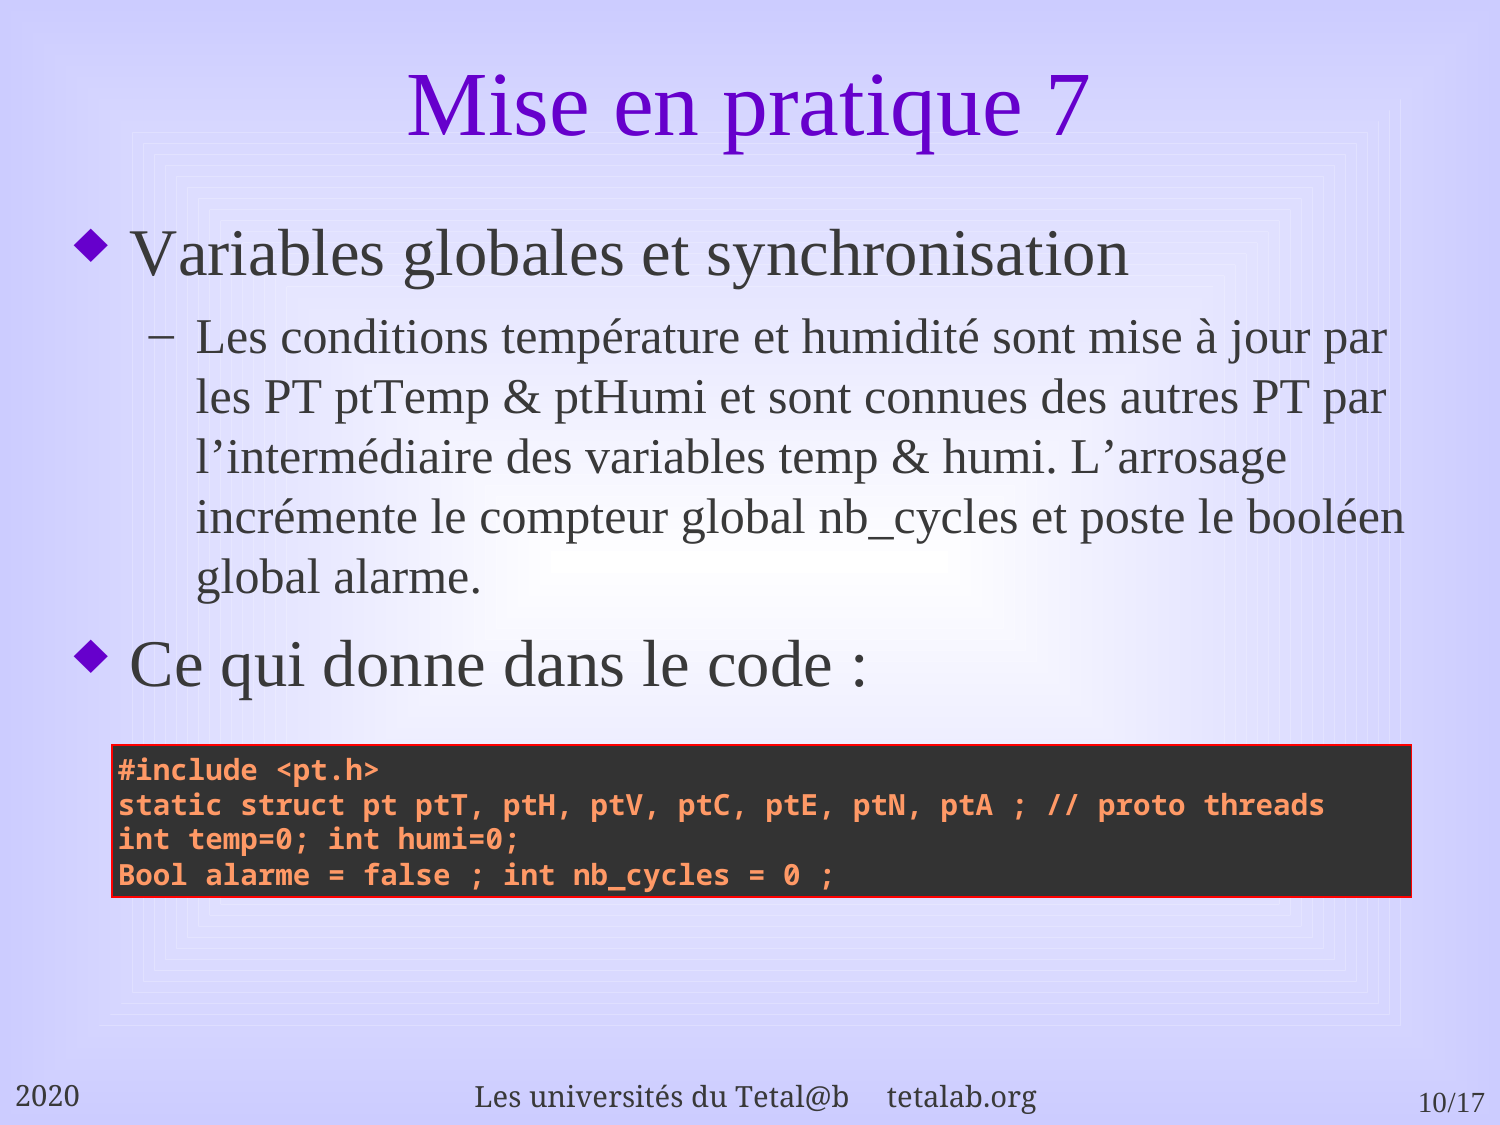

# Mise en pratique 7
Variables globales et synchronisation
Les conditions température et humidité sont mise à jour par les PT ptTemp & ptHumi et sont connues des autres PT par l’intermédiaire des variables temp & humi. L’arrosage incrémente le compteur global nb_cycles et poste le booléen global alarme.
Ce qui donne dans le code :
#include <pt.h>
static struct pt ptT, ptH, ptV, ptC, ptE, ptN, ptA ; // proto threads
int temp=0; int humi=0;
Bool alarme = false ; int nb_cycles = 0 ;
2020
Les universités du Tetal@b tetalab.org
10